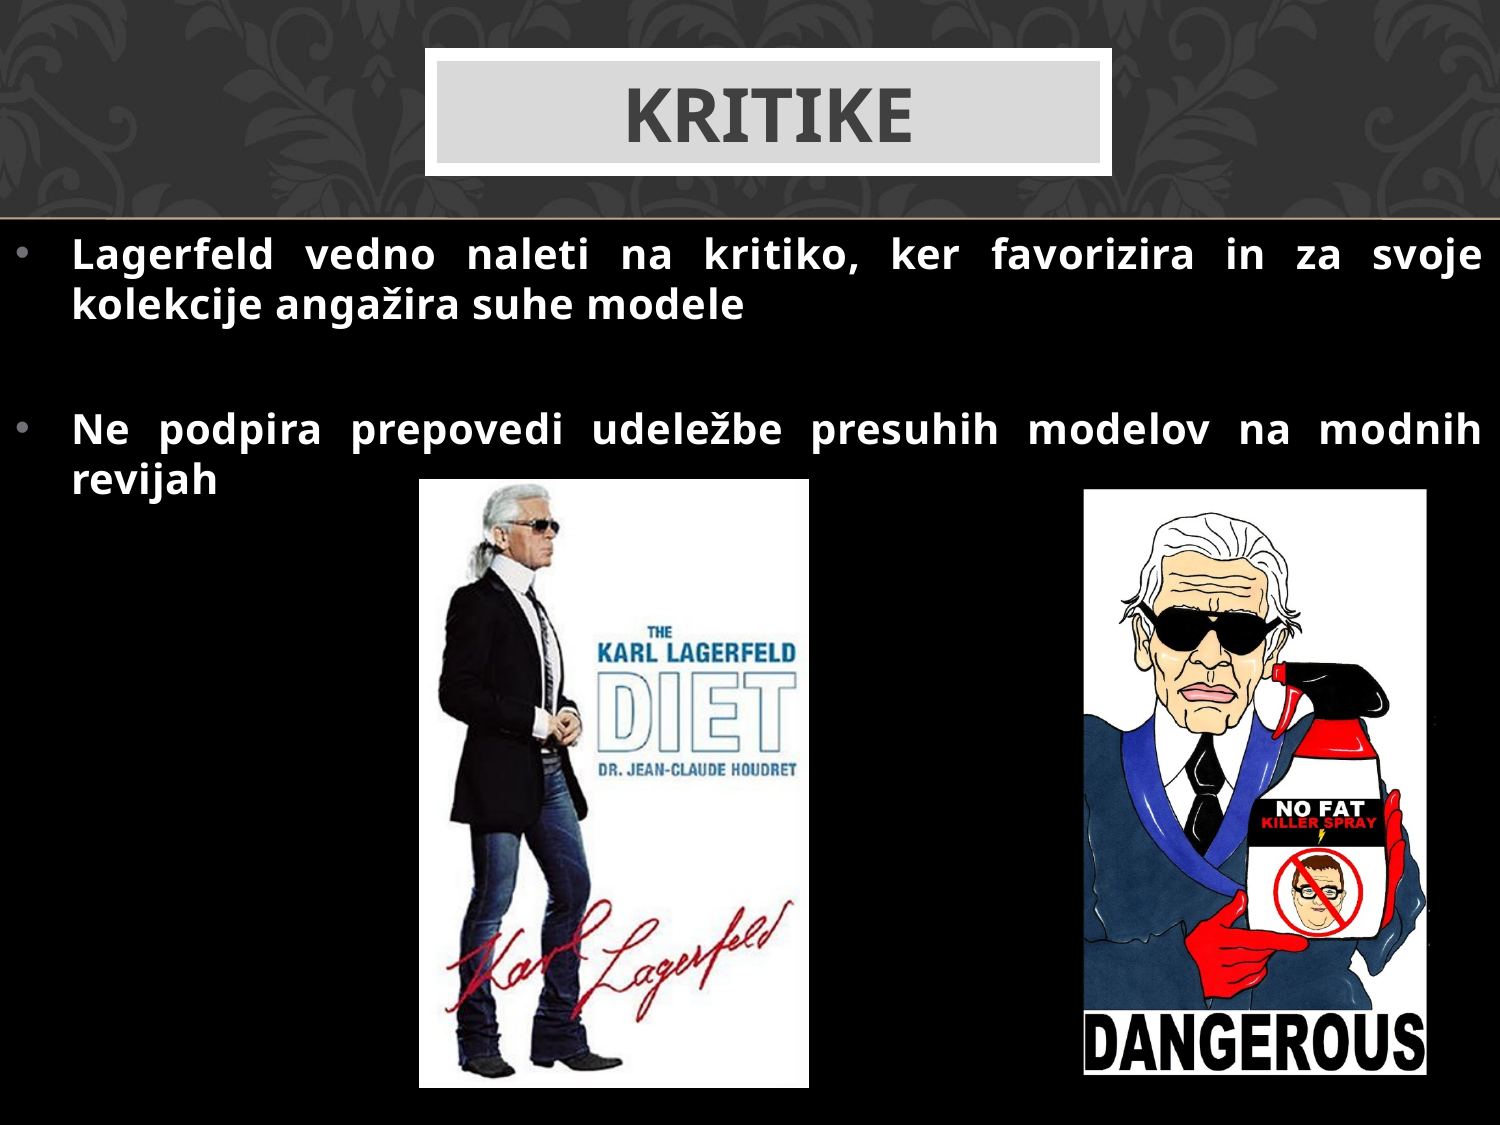

KRITIKE
# Lagerfeld vedno naleti na kritiko, ker favorizira in za svoje kolekcije angažira suhe modele
Ne podpira prepovedi udeležbe presuhih modelov na modnih revijah